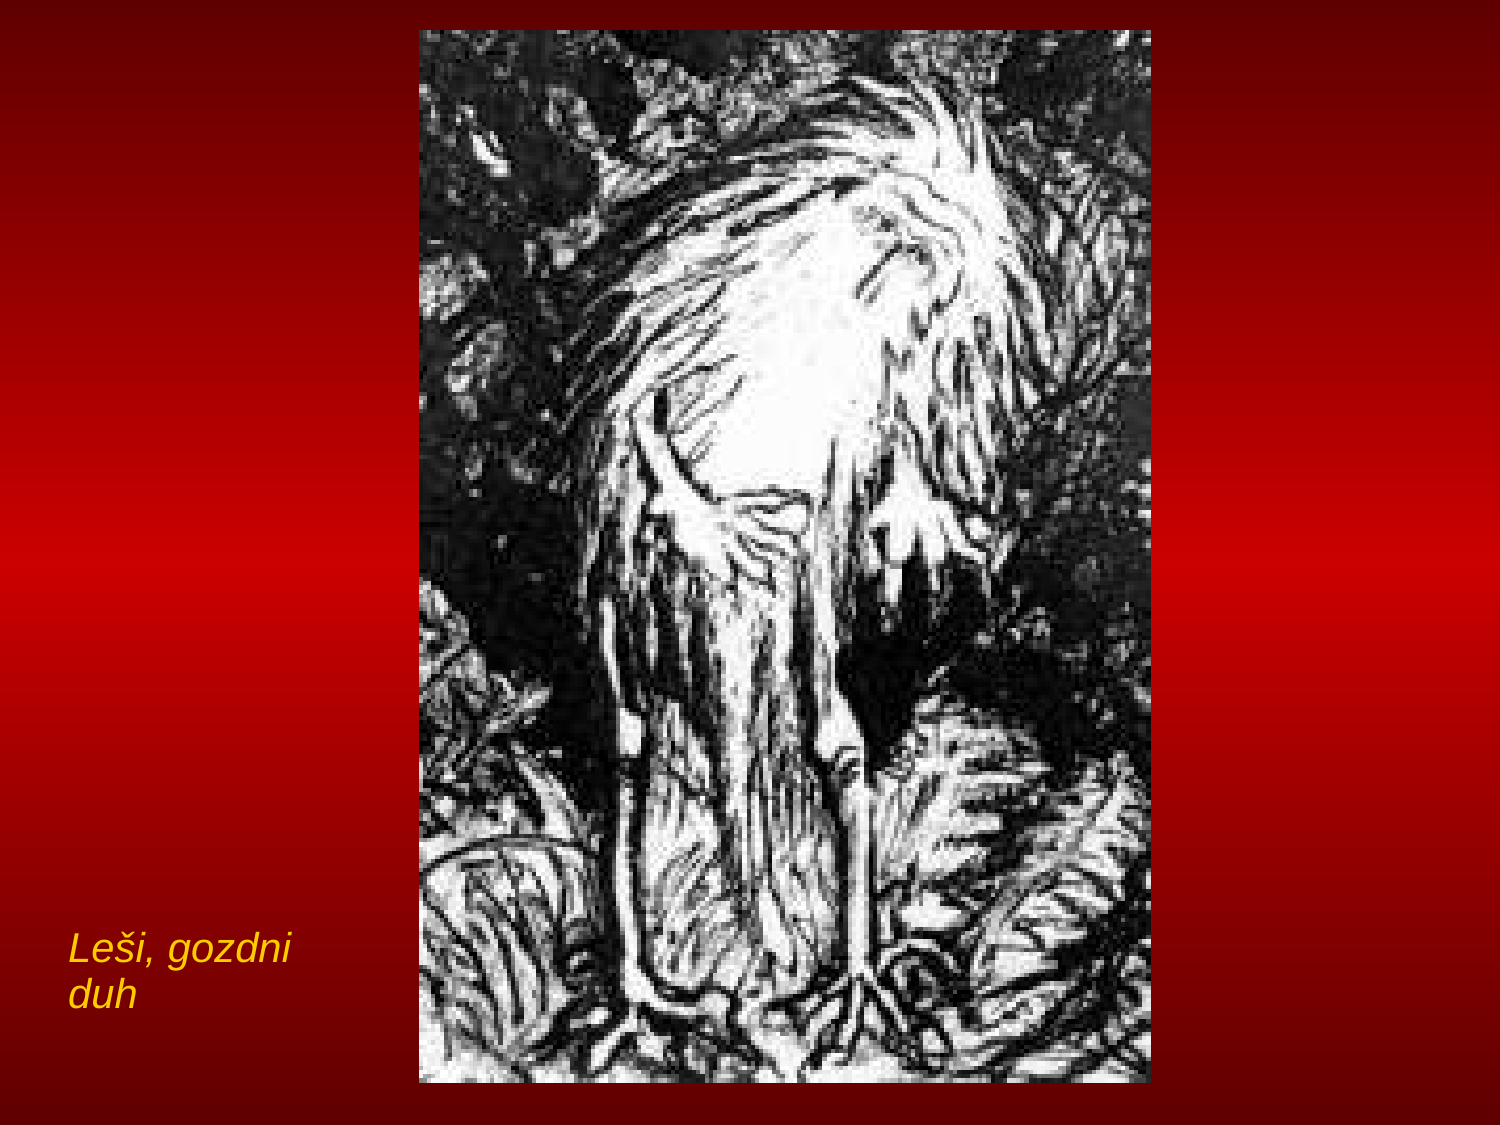

| Leši, gozdni duh |
| --- |